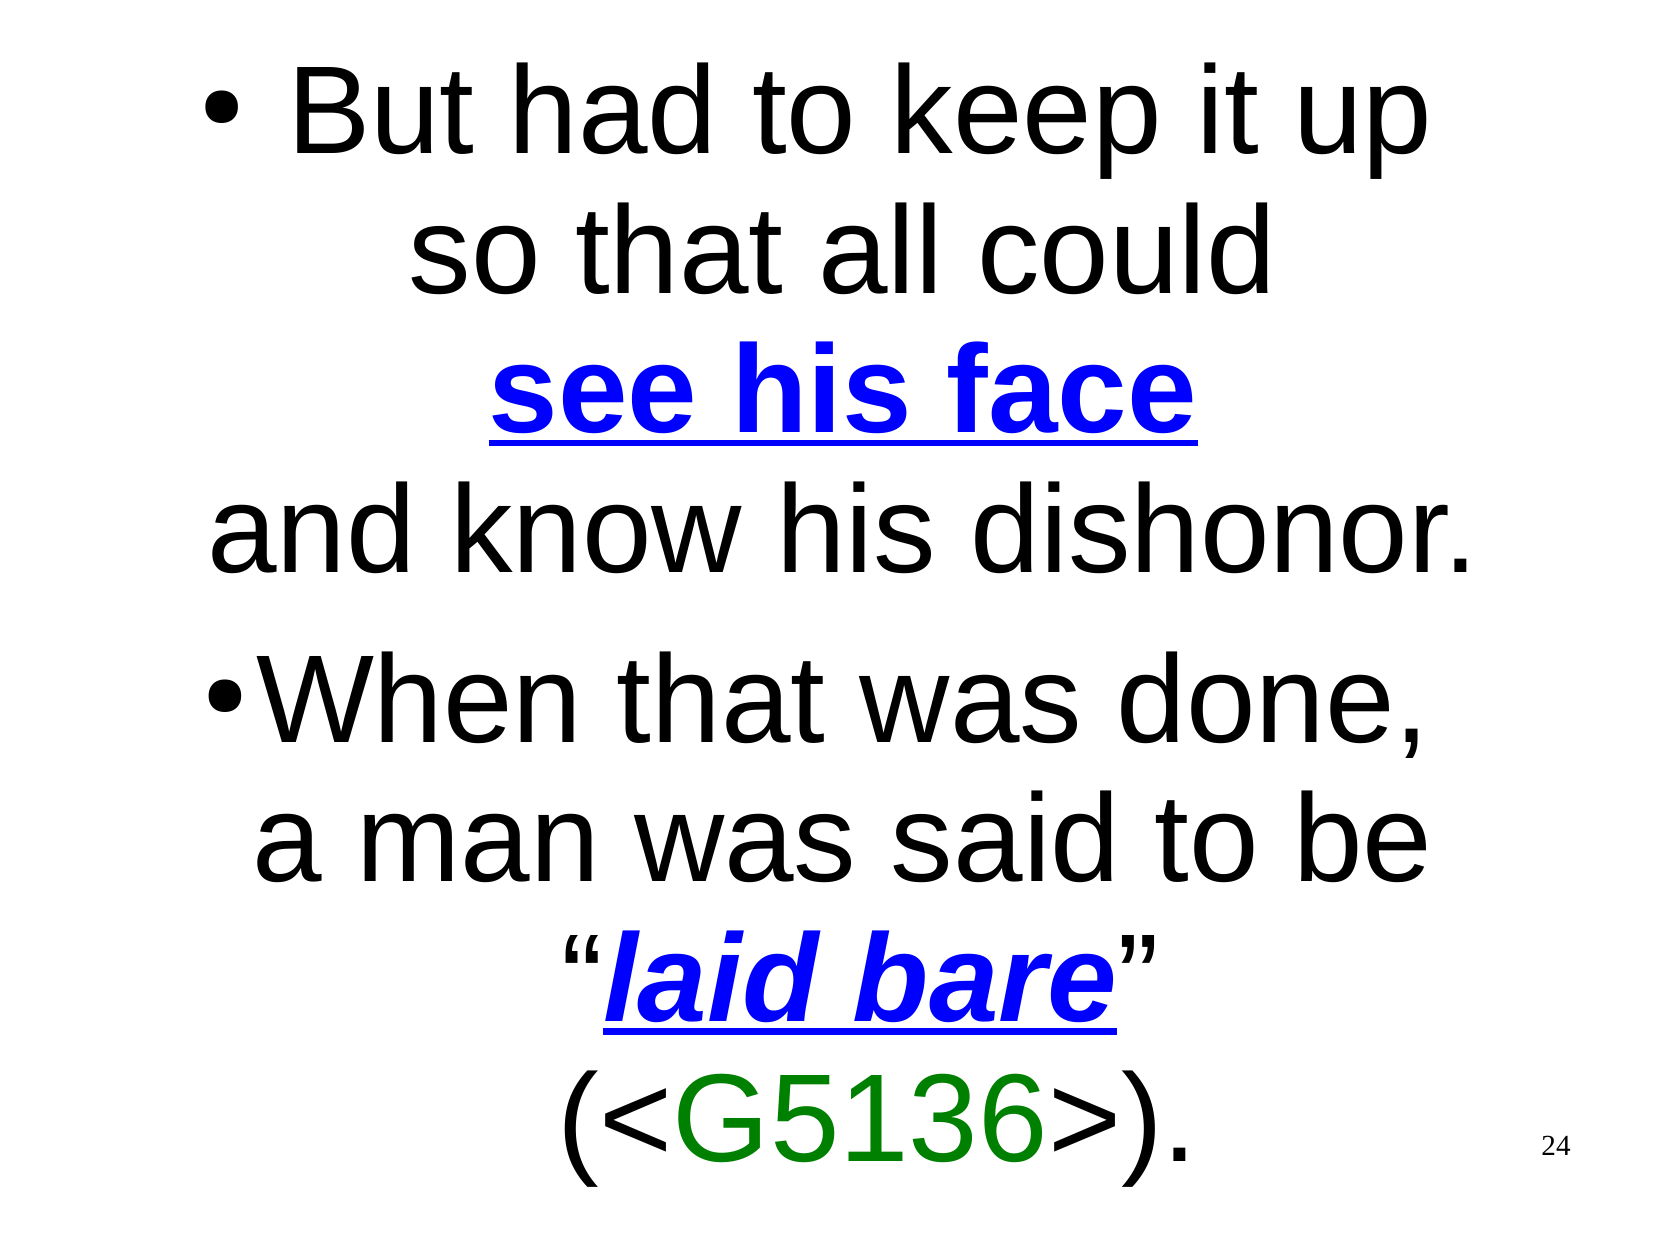

# But had to keep it up so that all could see his face and know his dishonor.
When that was done,
a man was said to be
“laid bare”
 (<G5136>).
24